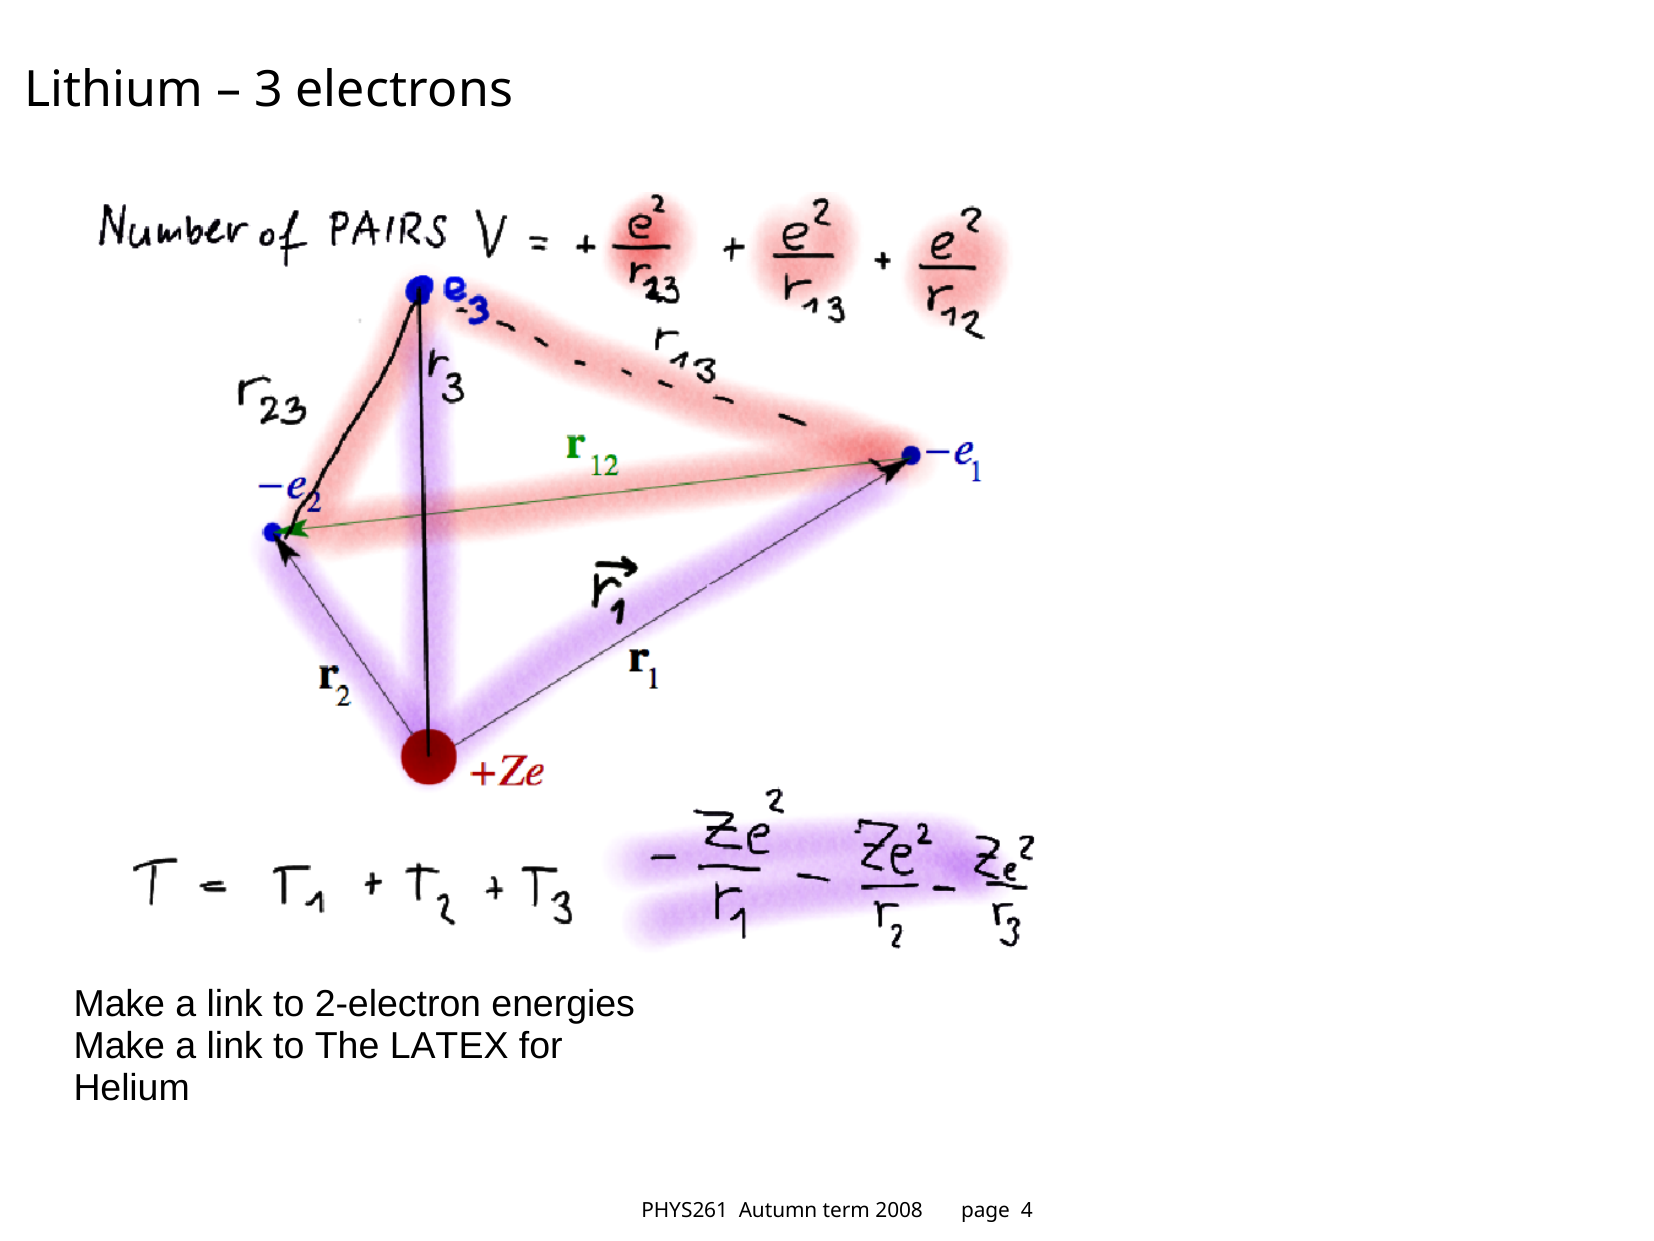

Lithium – 3 electrons
Make a link to 2-electron energies
Make a link to The LATEX for Helium